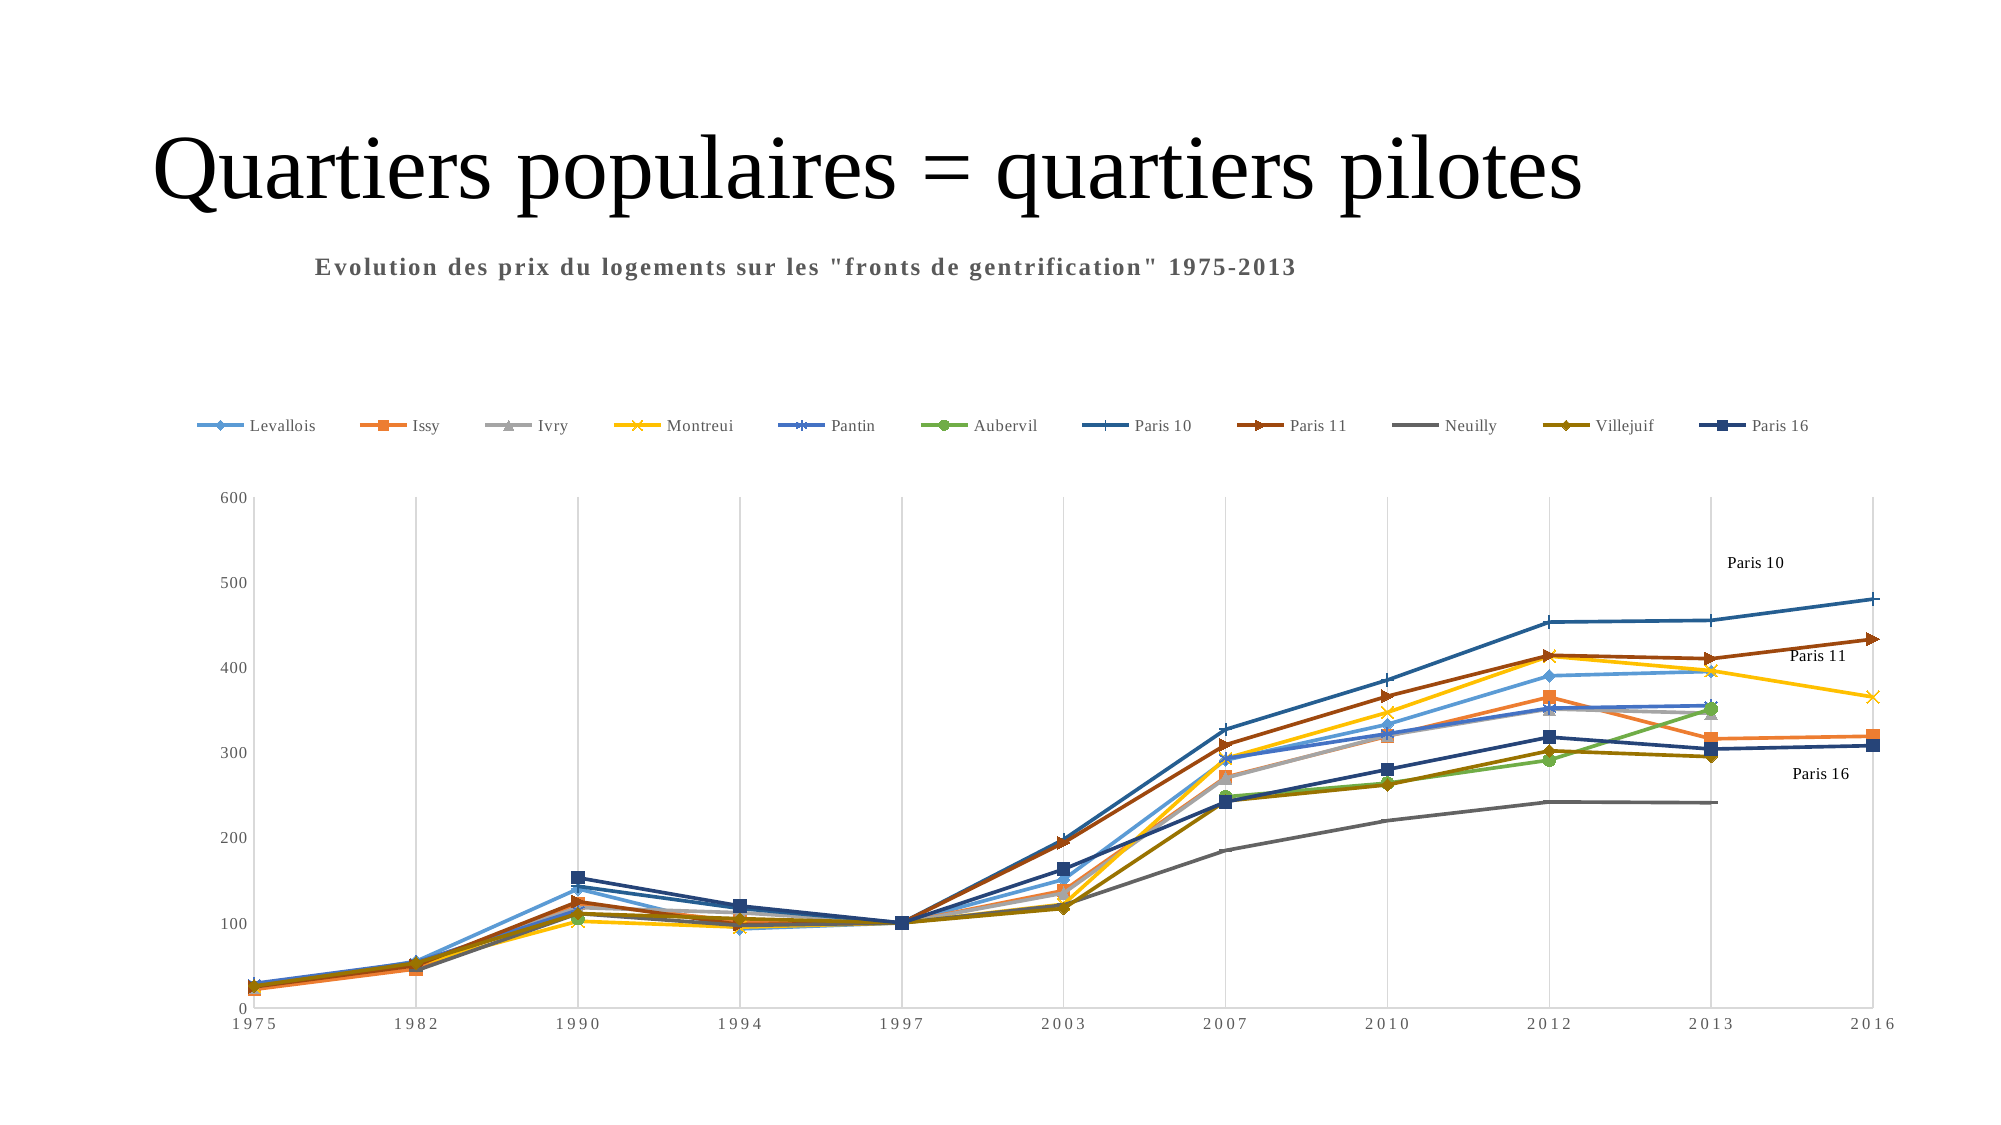

# Quartiers populaires = quartiers pilotes
### Chart: Evolution des prix du logements sur les "fronts de gentrification" 1975-2013
| Category | Levallois | Issy | Ivry | Montreui | Pantin | Aubervil | Paris 10 | Paris 11 | Neuilly | Villejuif | Paris 16 |
|---|---|---|---|---|---|---|---|---|---|---|---|
| 1975 | 24.0 | 22.0 | 25.0 | 26.0 | 29.0 | None | None | 25.0 | None | 26.0 | None |
| 1982 | 55.0 | 46.0 | 53.0 | 51.0 | 54.0 | None | None | 50.0 | 44.0 | 53.0 | None |
| 1990 | 140.0 | 123.0 | 118.0 | 102.0 | 115.0 | 105.0 | 143.0 | 125.0 | 111.0 | 111.0 | 153.0 |
| 1994 | 93.0 | 102.0 | 112.0 | 95.0 | None | None | 117.0 | 98.0 | 97.0 | 105.0 | 120.0 |
| 1997 | 100.0 | 100.0 | 100.0 | 100.0 | 100.0 | 100.0 | 100.0 | 100.0 | 100.0 | 100.0 | 100.0 |
| 2003 | 151.0 | 138.0 | 135.0 | 122.0 | None | None | 198.0 | 194.0 | 121.0 | 117.0 | 163.0 |
| 2007 | 291.0 | 271.0 | 270.0 | 293.0 | 293.0 | 248.0 | 327.0 | 309.0 | 185.0 | 243.0 | 242.0 |
| 2010 | 333.0 | 319.0 | 320.0 | 347.0 | 322.0 | 264.0 | 385.0 | 366.0 | 220.0 | 262.0 | 280.0 |
| 2012 | 390.0 | 365.0 | 351.0 | 413.0 | 352.0 | 291.0 | 453.0 | 414.0 | 242.0 | 302.0 | 318.0 |
| 2013 | 395.0 | 316.0 | 346.0 | 396.0 | 355.0 | 351.0 | 455.0 | 410.0 | 241.0 | 295.0 | 304.0 |
| 2016 | None | 319.0 | None | 365.0 | None | None | 480.0 | 433.0 | None | None | 308.0 |